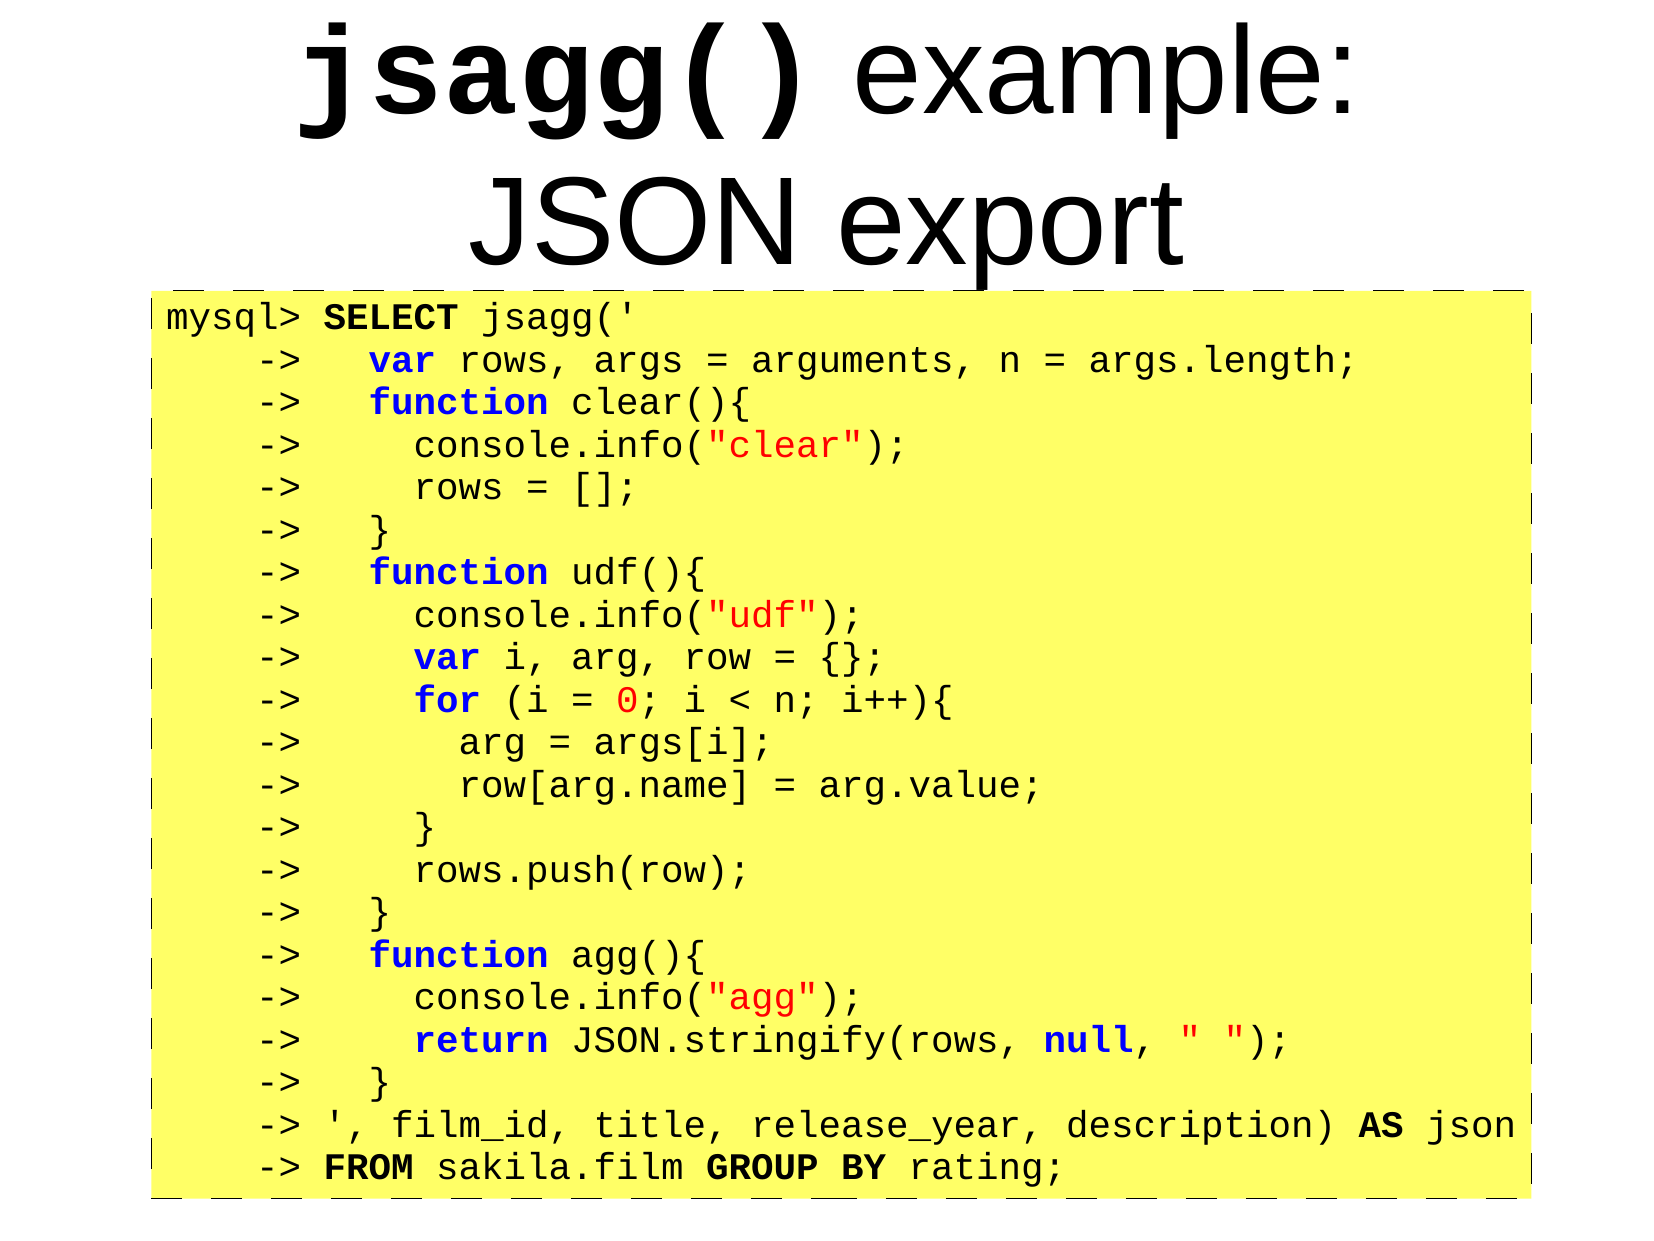

# jsagg() example: JSON export
mysql> SELECT jsagg('
 -> var rows, args = arguments, n = args.length;
 -> function clear(){
 -> console.info("clear");
 -> rows = [];
 -> }
 -> function udf(){
 -> console.info("udf");
 -> var i, arg, row = {};
 -> for (i = 0; i < n; i++){
 -> arg = args[i];
 -> row[arg.name] = arg.value;
 -> }
 -> rows.push(row);
 -> }
 -> function agg(){
 -> console.info("agg");
 -> return JSON.stringify(rows, null, " ");
 -> }
 -> ', film_id, title, release_year, description) AS json
 -> FROM sakila.film GROUP BY rating;